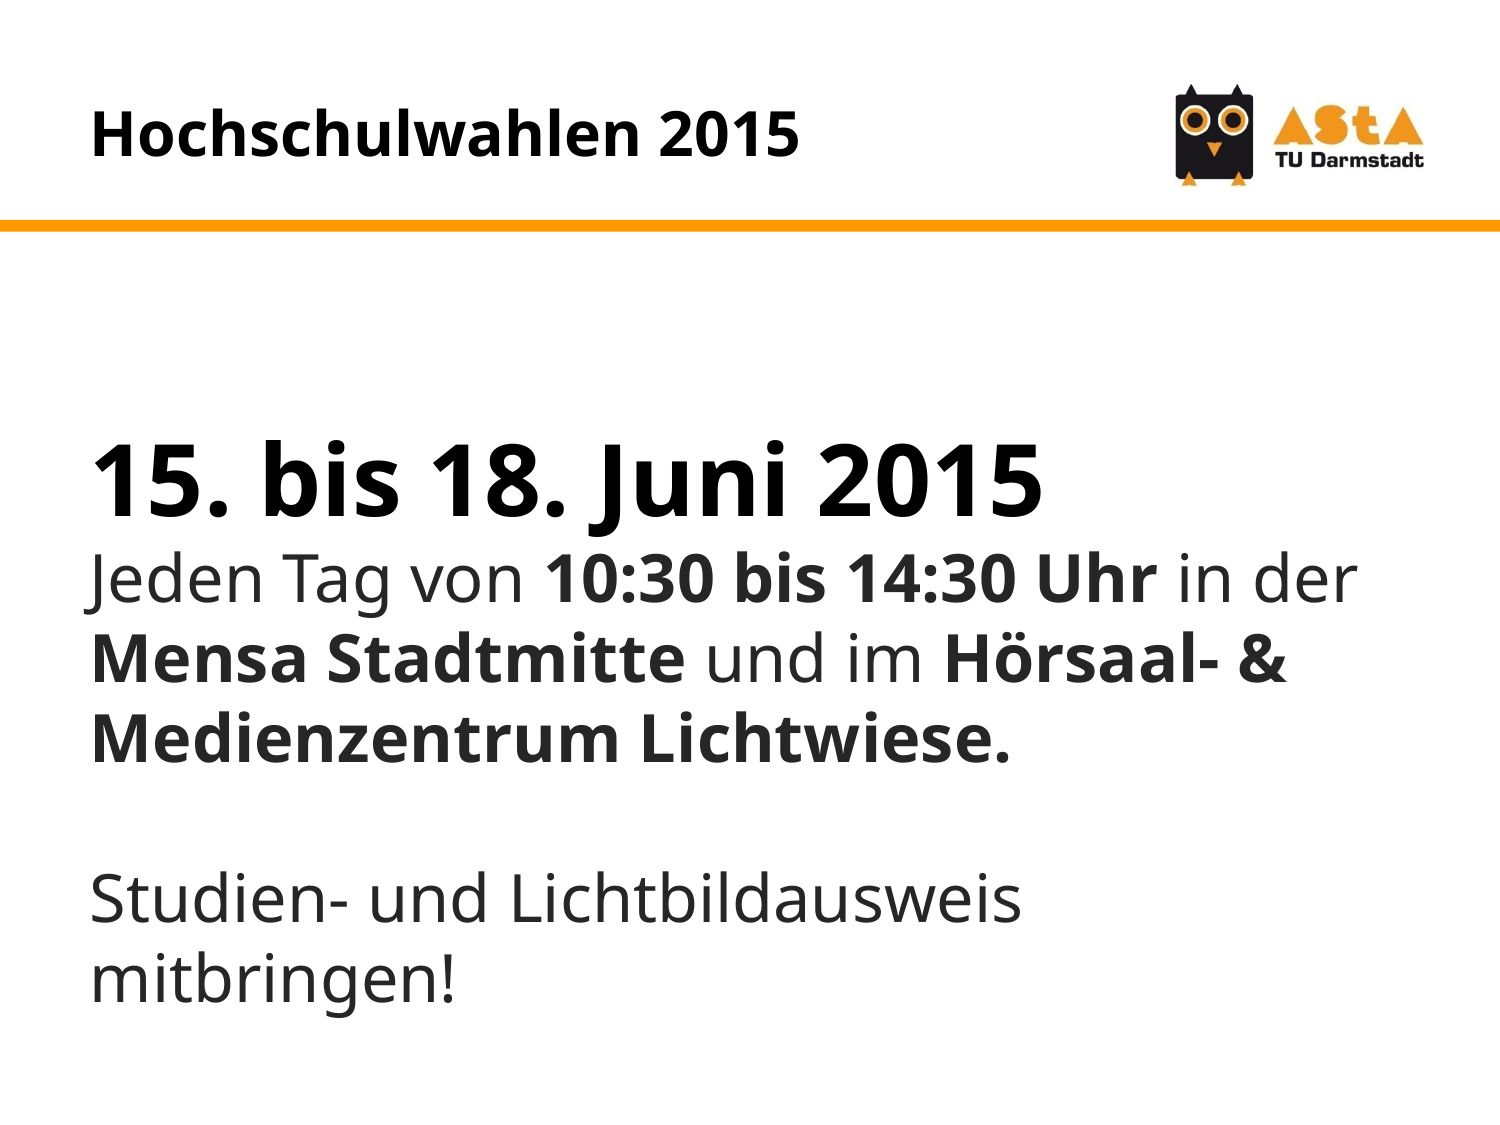

Hochschulwahlen 2015
15. bis 18. Juni 2015
Jeden Tag von 10:30 bis 14:30 Uhr in der Mensa Stadtmitte und im Hörsaal- & Medienzentrum Lichtwiese.
Studien- und Lichtbildausweis mitbringen!